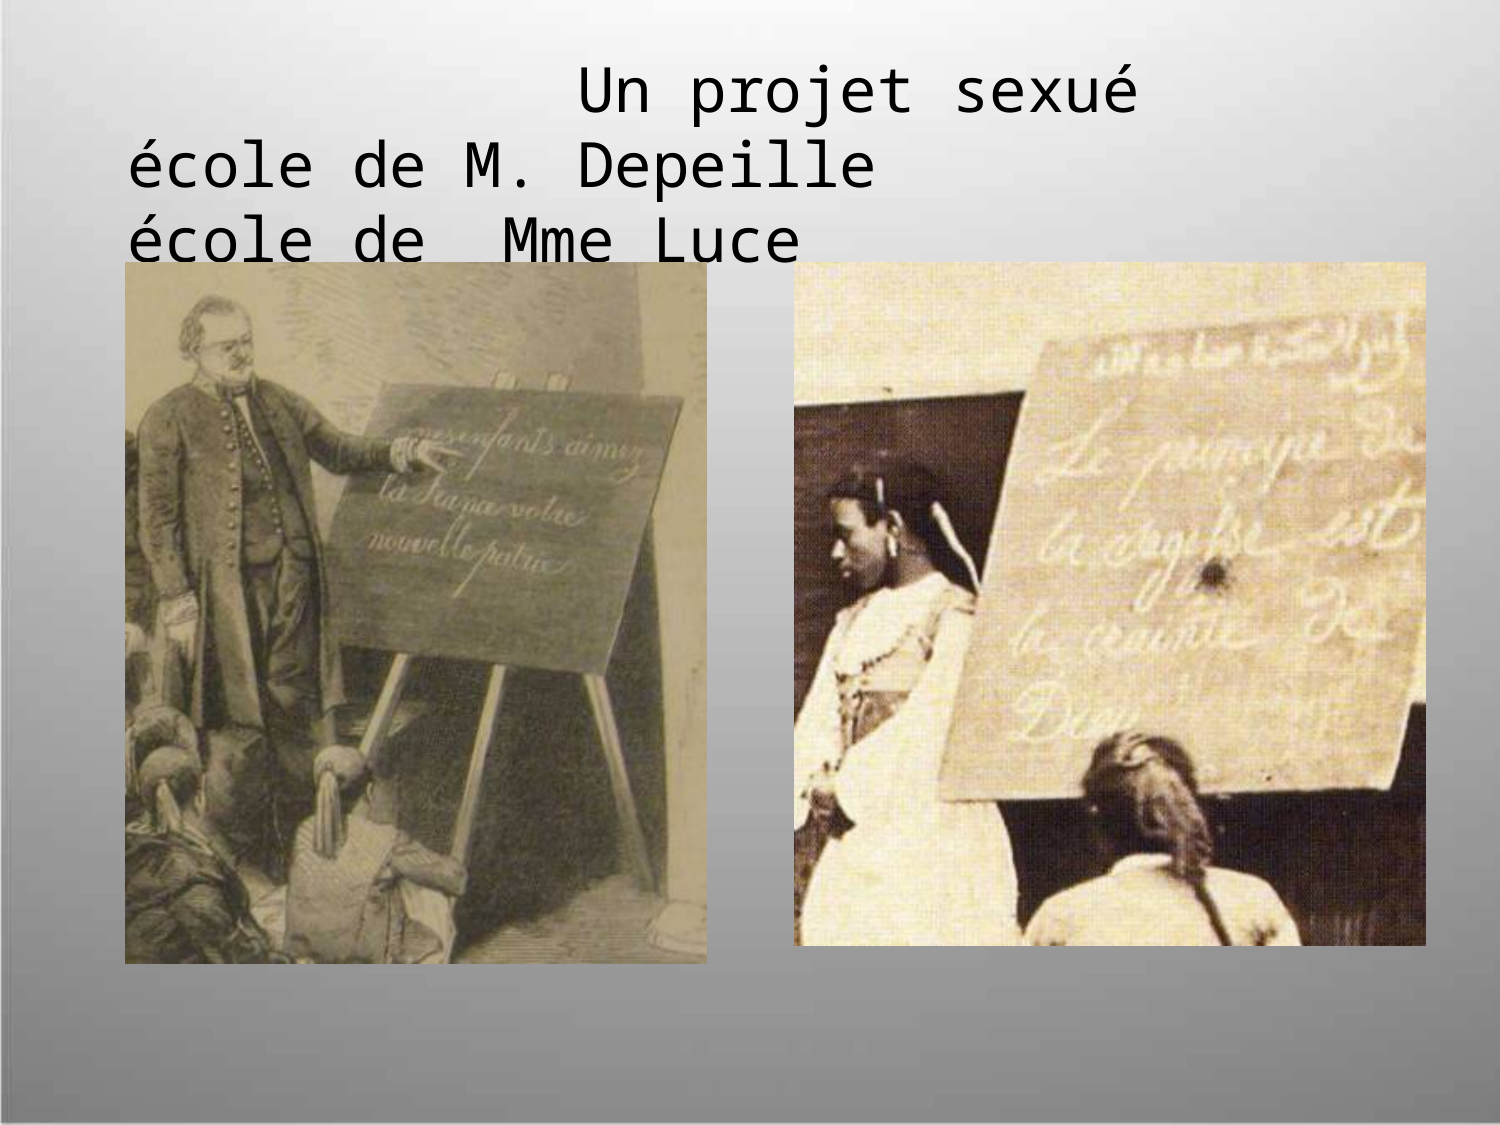

# Un projet sexué école de M. Depeille 	 école de Mme Luce